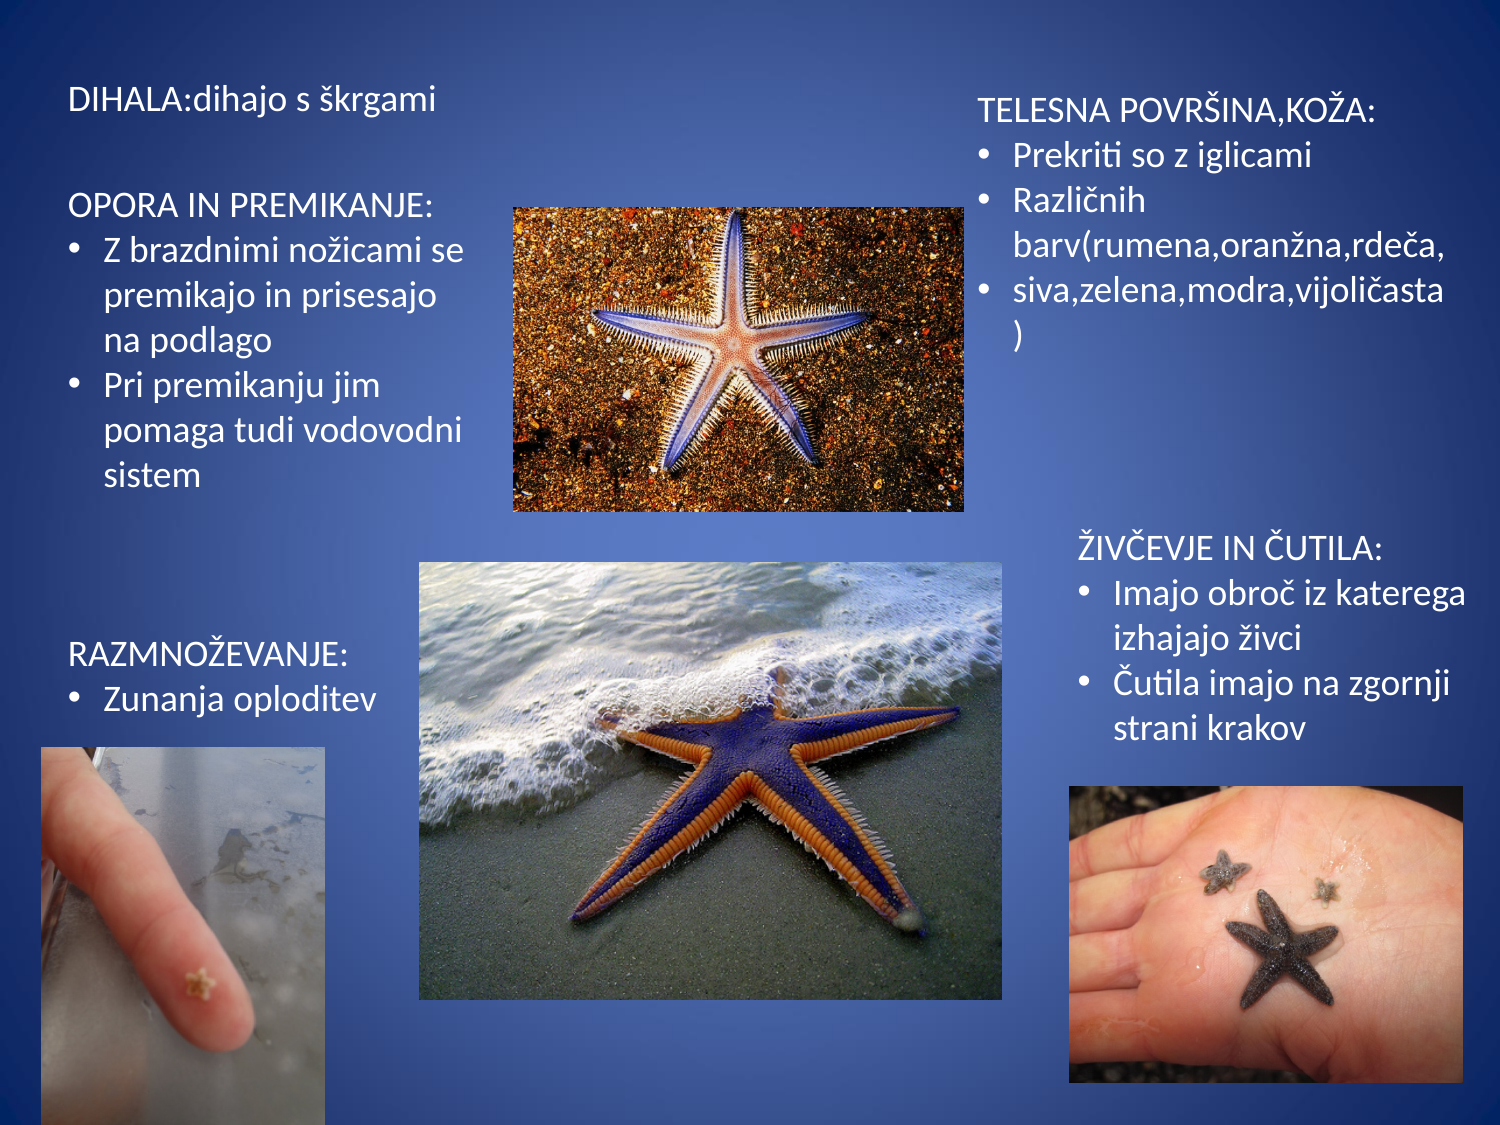

#
DIHALA:dihajo s škrgami
TELESNA POVRŠINA,KOŽA:
Prekriti so z iglicami
Različnih barv(rumena,oranžna,rdeča,
siva,zelena,modra,vijoličasta)
OPORA IN PREMIKANJE:
Z brazdnimi nožicami se premikajo in prisesajo na podlago
Pri premikanju jim pomaga tudi vodovodni sistem
ŽIVČEVJE IN ČUTILA:
Imajo obroč iz katerega izhajajo živci
Čutila imajo na zgornji strani krakov
RAZMNOŽEVANJE:
Zunanja oploditev